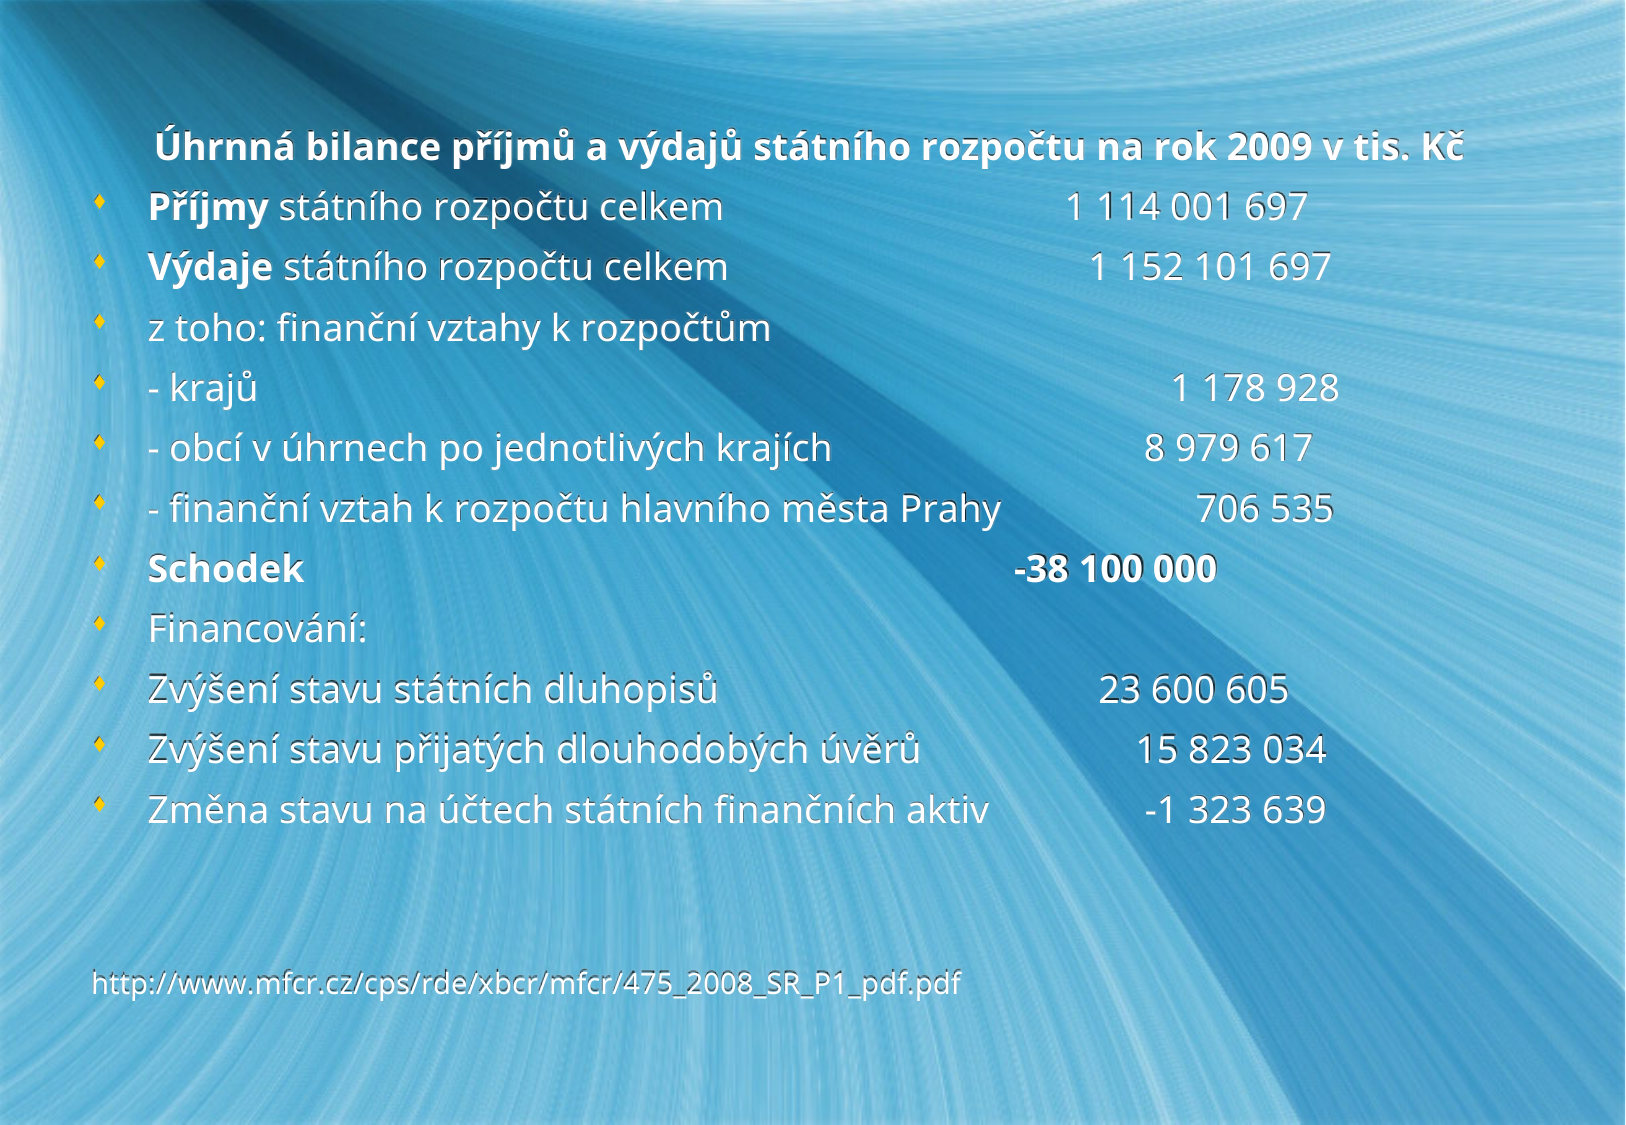

# Úhrnná bilance příjmů a výdajů státního rozpočtu na rok 2009 v tis. Kč
Příjmy státního rozpočtu celkem 1 114 001 697
Výdaje státního rozpočtu celkem 		 1 152 101 697
z toho: finanční vztahy k rozpočtům
- krajů 						 1 178 928
- obcí v úhrnech po jednotlivých krajích 8 979 617
- finanční vztah k rozpočtu hlavního města Prahy 706 535
Schodek -38 100 000
Financování:
Zvýšení stavu státních dluhopisů 23 600 605
Zvýšení stavu přijatých dlouhodobých úvěrů 15 823 034
Změna stavu na účtech státních finančních aktiv -1 323 639
http://www.mfcr.cz/cps/rde/xbcr/mfcr/475_2008_SR_P1_pdf.pdf